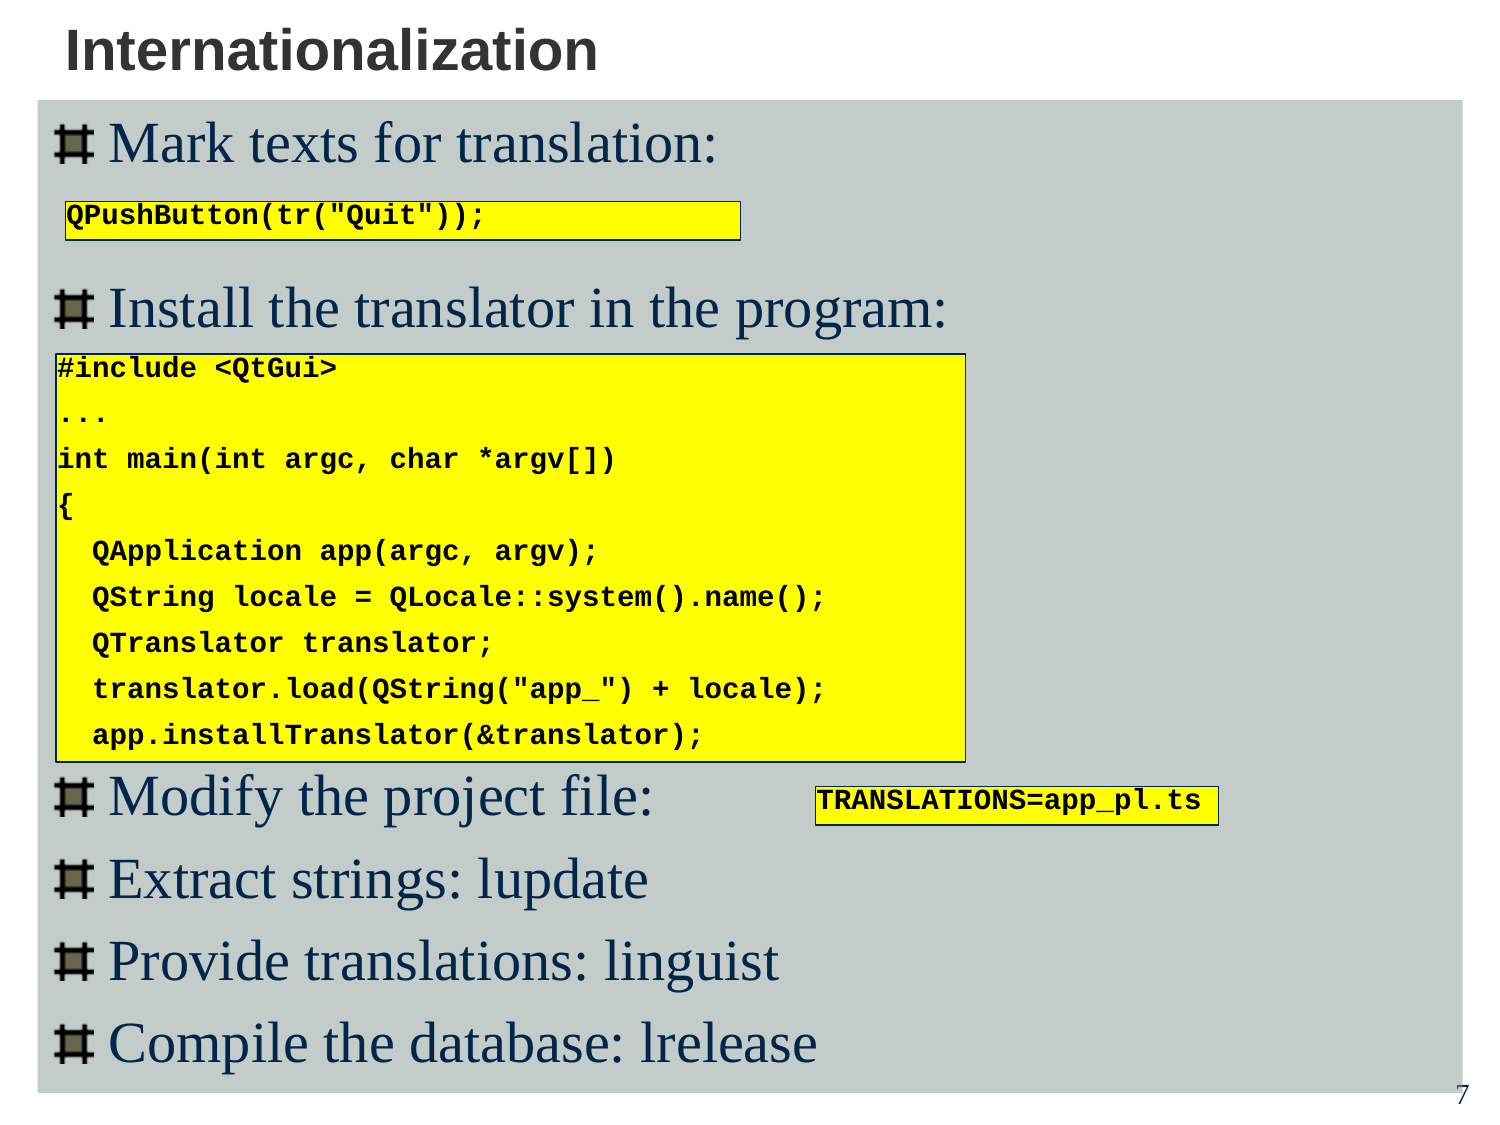

Internationalization
# Mark texts for translation:
Install the translator in the program:
Modify the project file:
Extract strings: lupdate
Provide translations: linguist
Compile the database: lrelease
QPushButton(tr("Quit"));
#include <QtGui>
...
int main(int argc, char *argv[])
{
 QApplication app(argc, argv);
 QString locale = QLocale::system().name();
 QTranslator translator;
 translator.load(QString("app_") + locale);
 app.installTranslator(&translator);
TRANSLATIONS=app_pl.ts